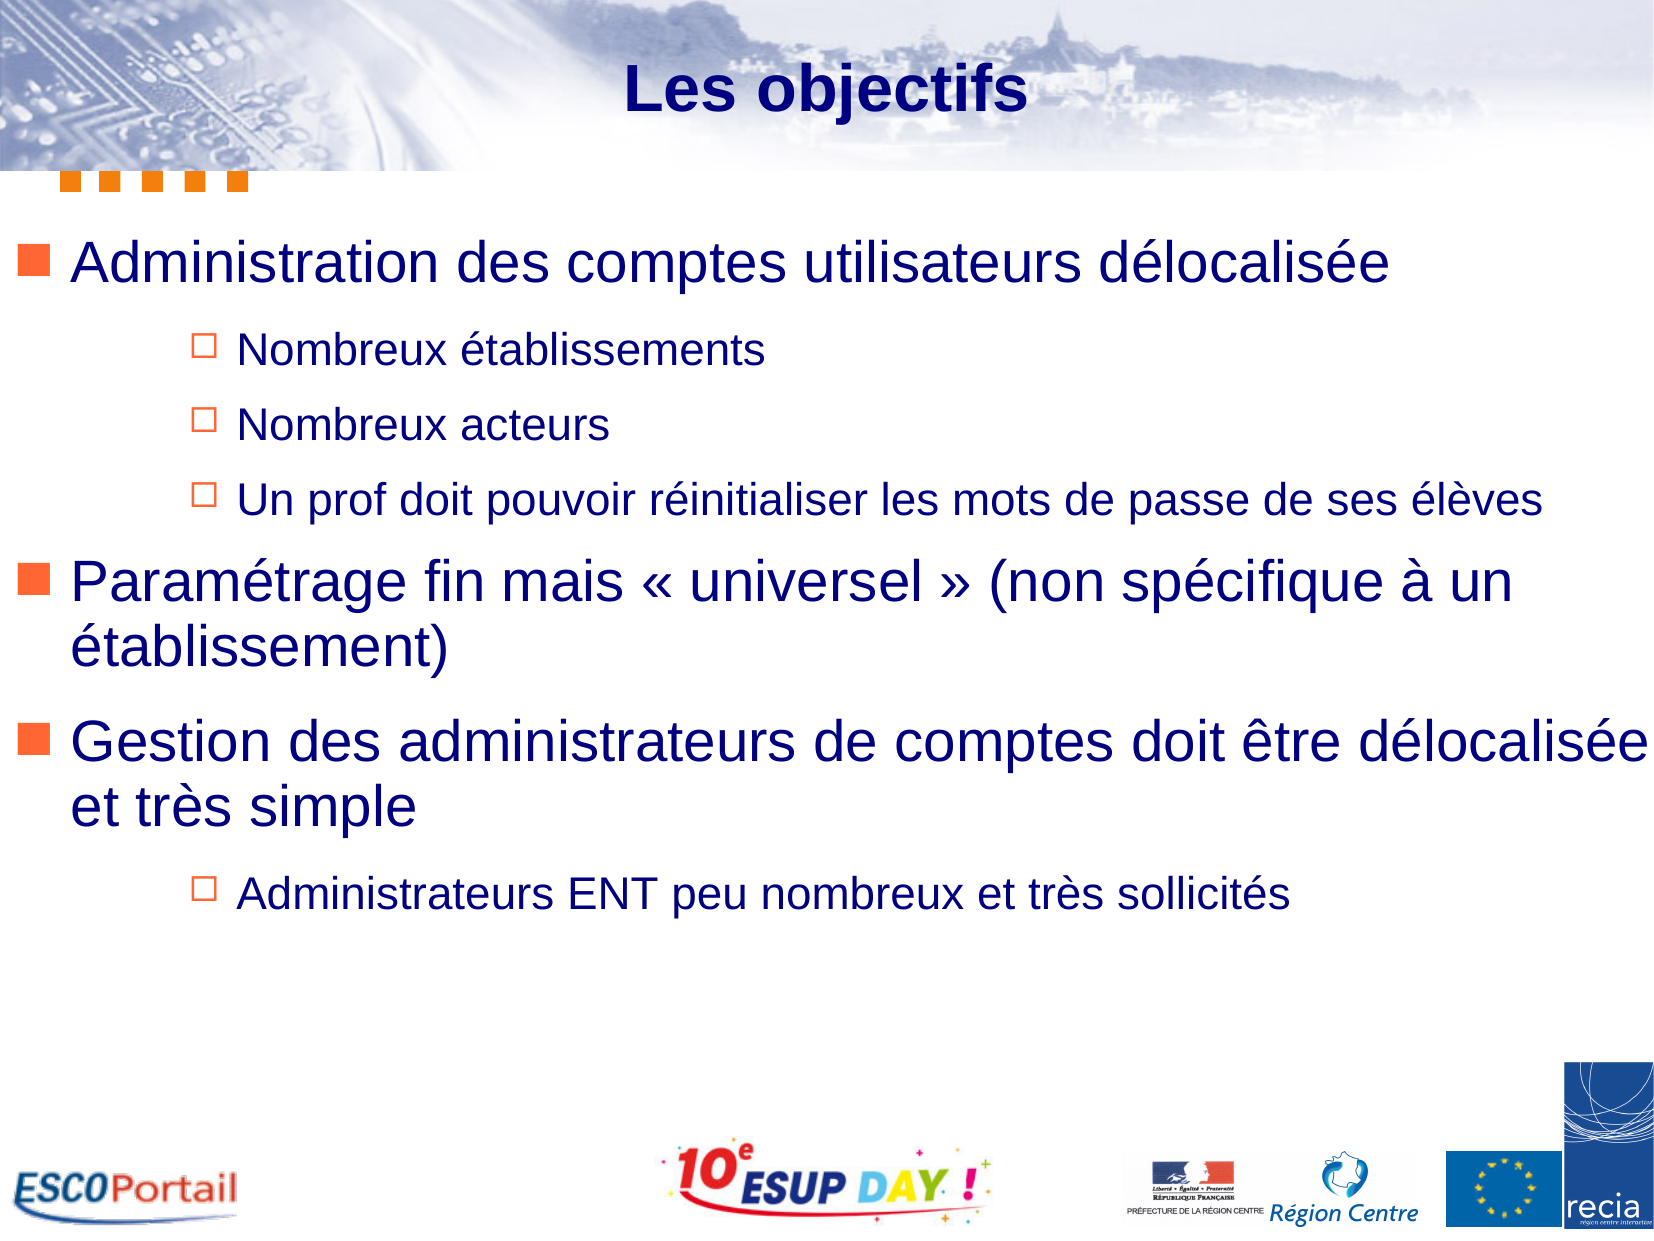

# Les objectifs
Administration des comptes utilisateurs délocalisée
Nombreux établissements
Nombreux acteurs
Un prof doit pouvoir réinitialiser les mots de passe de ses élèves
Paramétrage fin mais « universel » (non spécifique à un établissement)
Gestion des administrateurs de comptes doit être délocalisée et très simple
Administrateurs ENT peu nombreux et très sollicités